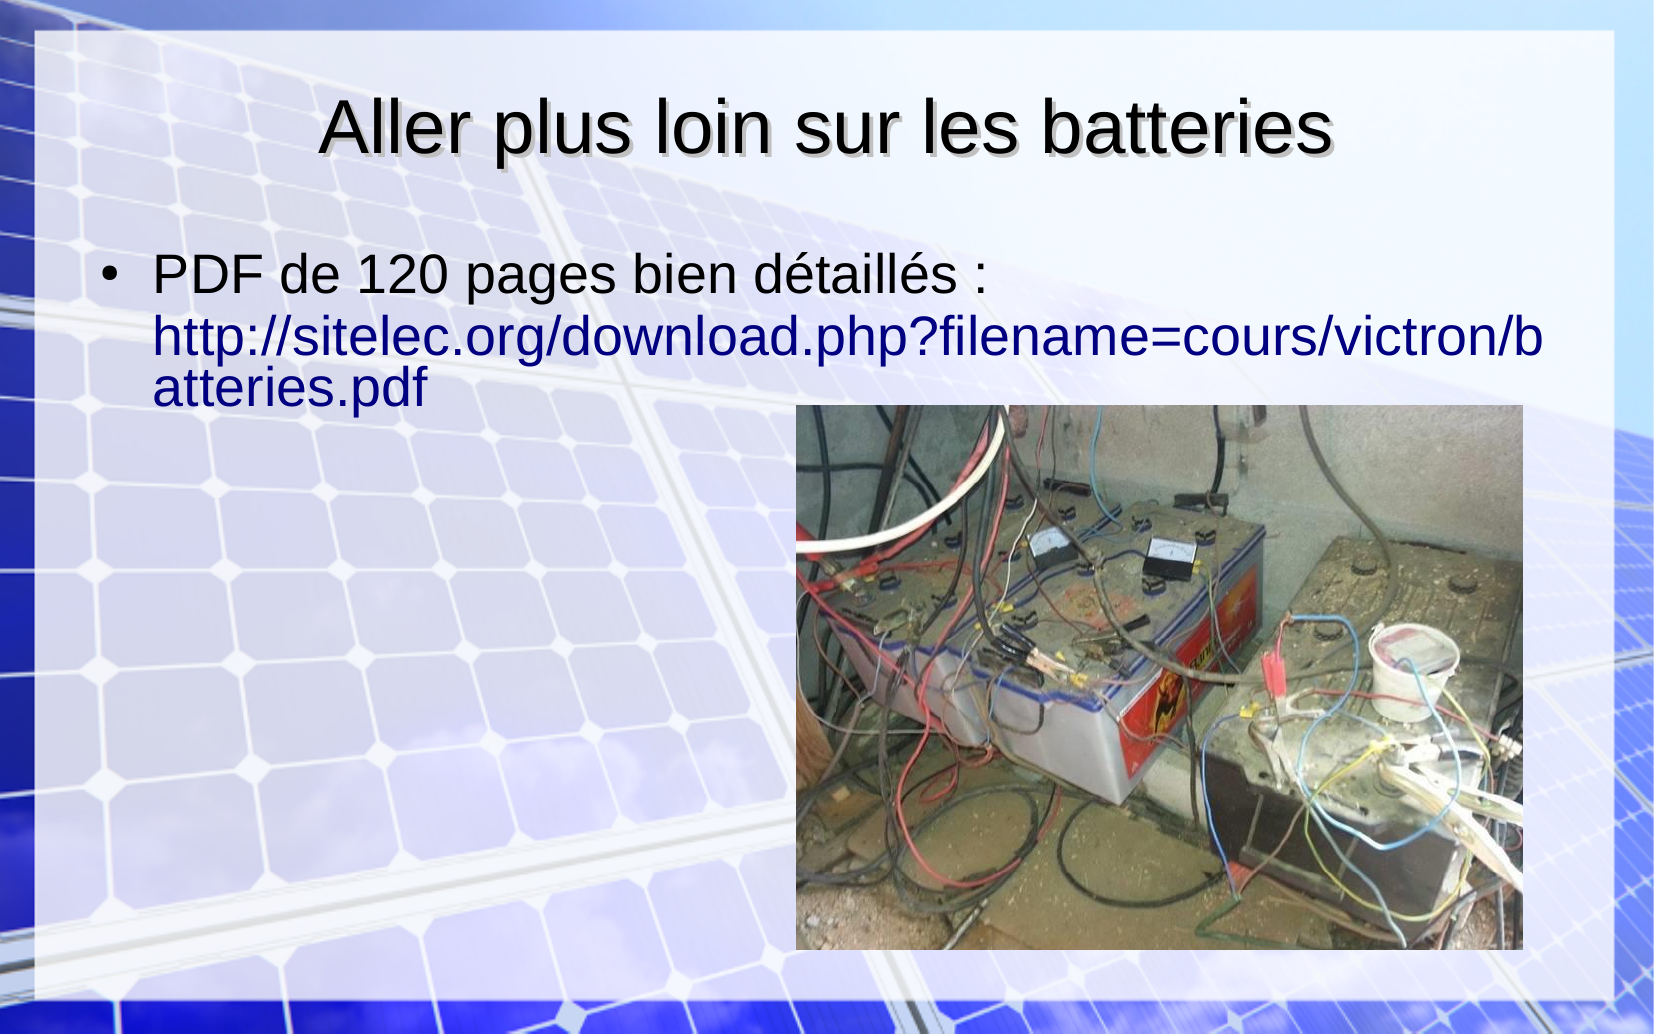

# Aller plus loin sur les batteries
PDF de 120 pages bien détaillés : http://sitelec.org/download.php?filename=cours/victron/batteries.pdf